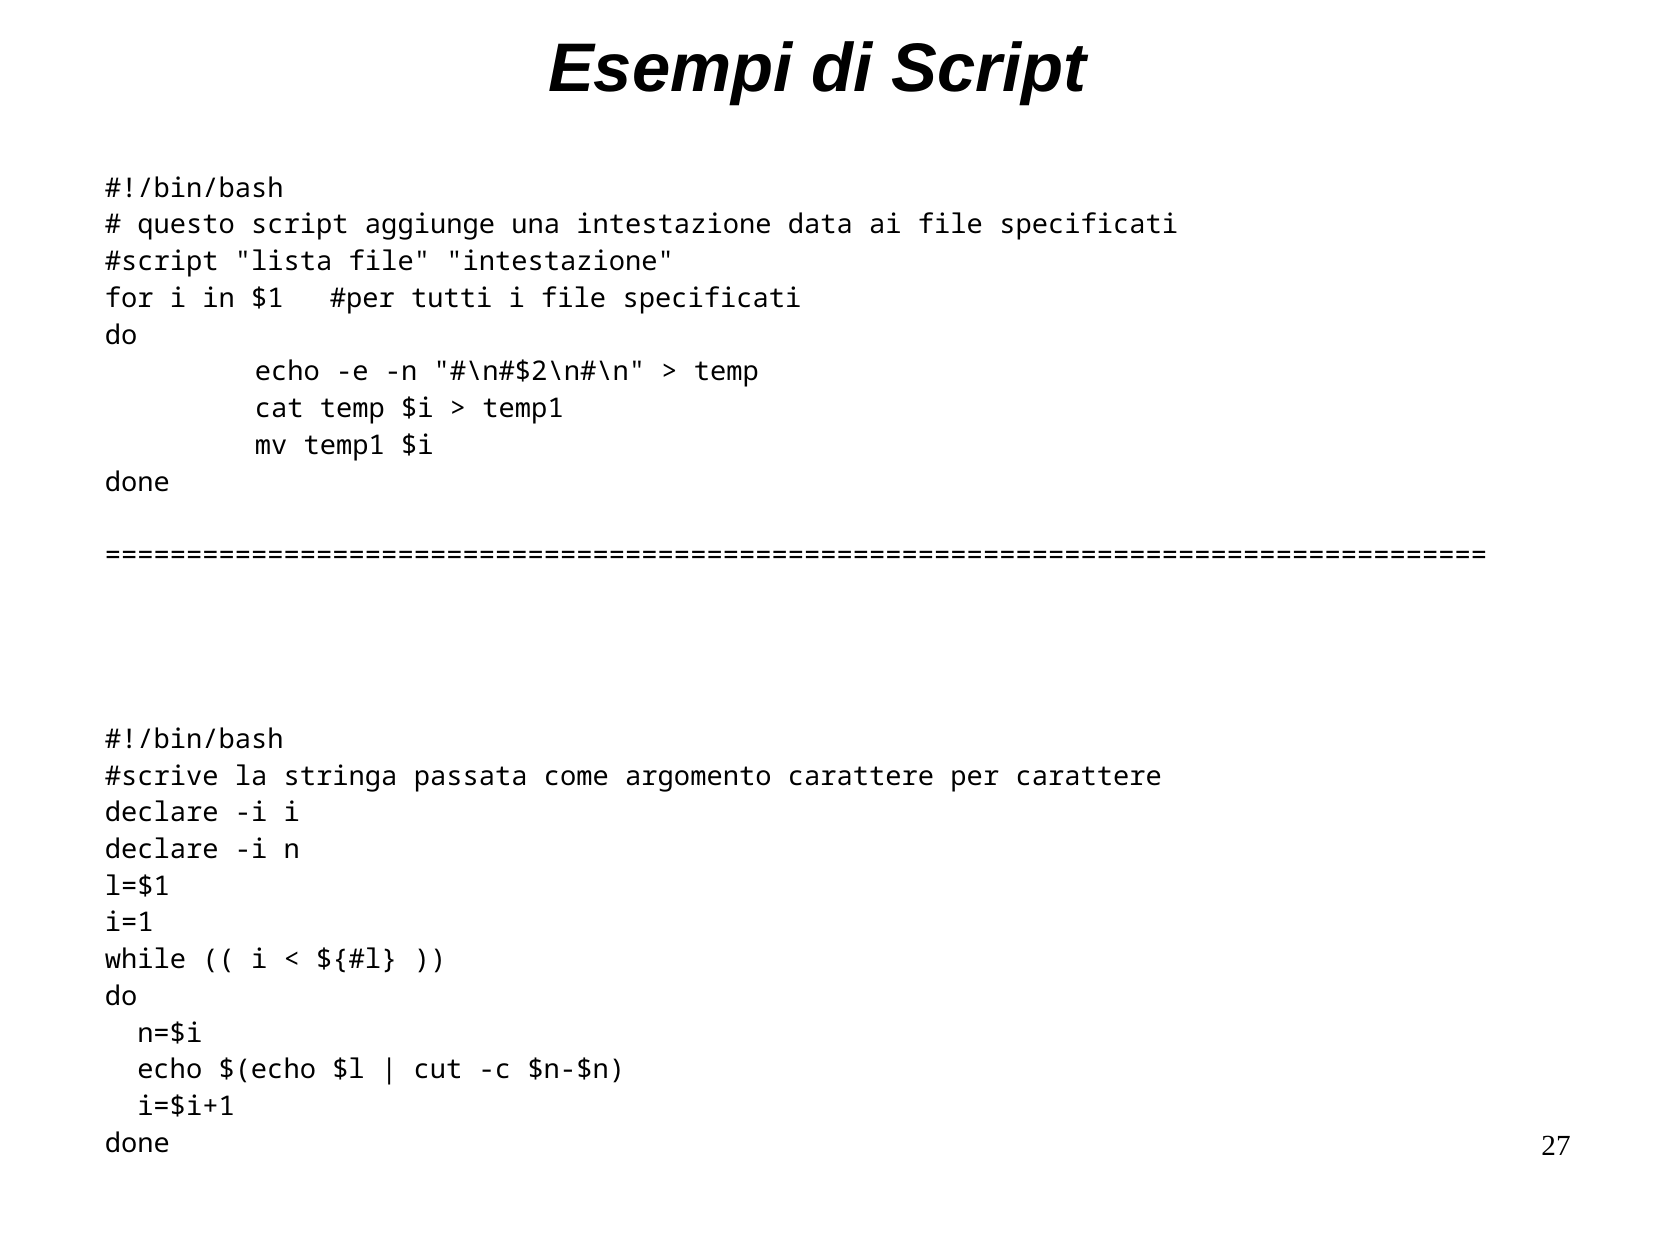

# Esempi di Script
#!/bin/bash
# questo script aggiunge una intestazione data ai file specificati
#script "lista file" "intestazione"
for i in $1	#per tutti i file specificati
do
		echo -e -n "#\n#$2\n#\n" > temp
		cat temp $i > temp1
		mv temp1 $i
done
=====================================================================================
#!/bin/bash
#scrive la stringa passata come argomento carattere per carattere
declare -i i
declare -i n
l=$1
i=1
while (( i < ${#l} ))
do
 n=$i
 echo $(echo $l | cut -c $n-$n)
 i=$i+1
done
27